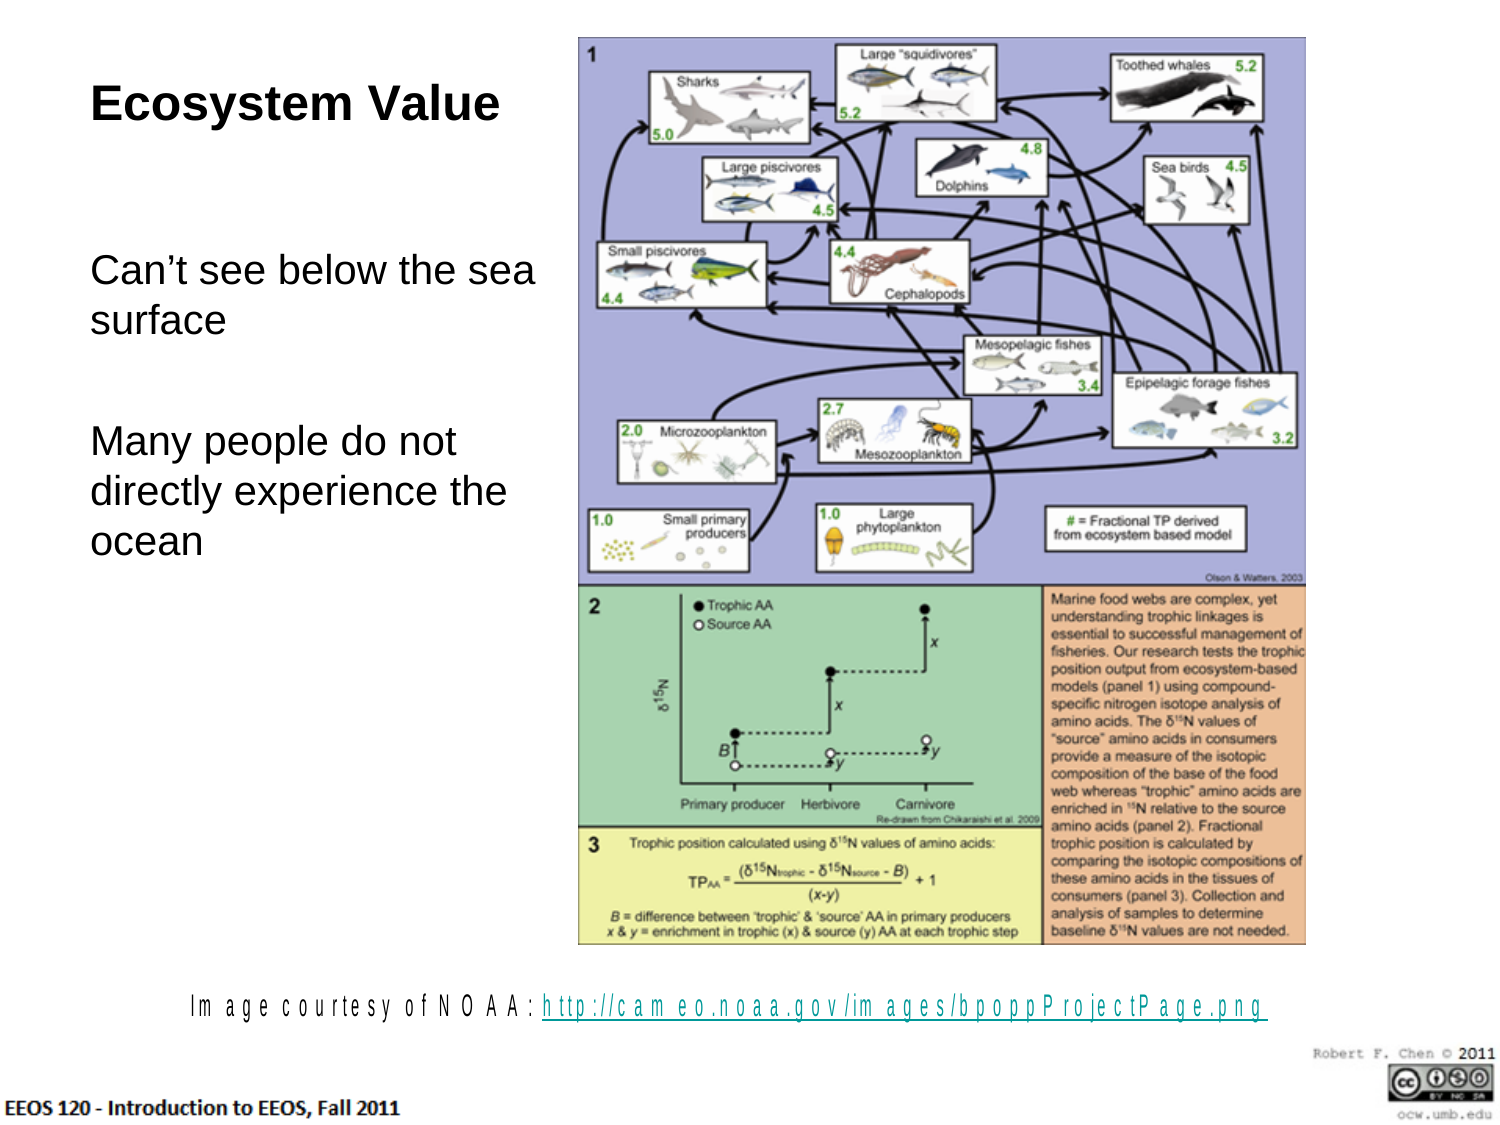

# Ecosystem Value
Can’t see below the sea surface
Many people do not directly experience the ocean